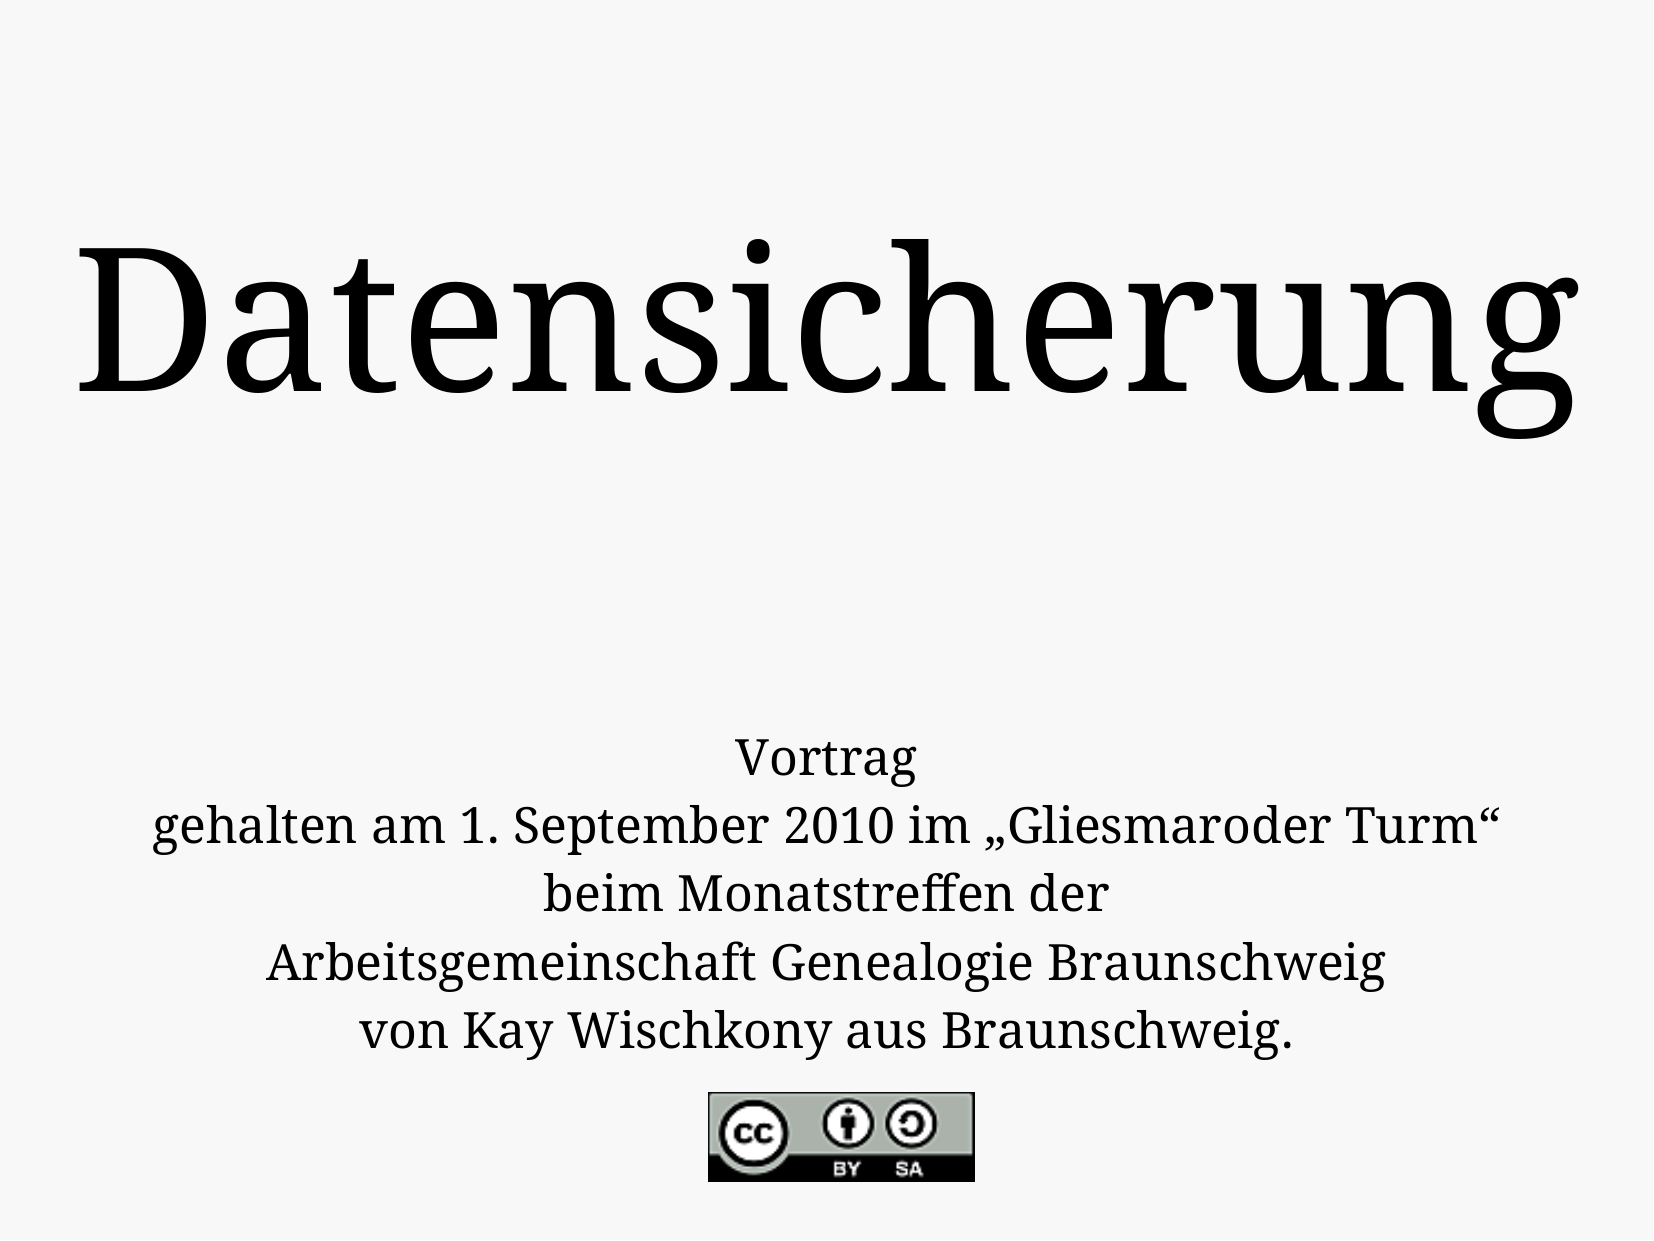

Datensicherung
Vortrag
gehalten am 1. September 2010 im „Gliesmaroder Turm“
beim Monatstreffen der
Arbeitsgemeinschaft Genealogie Braunschweig
von Kay Wischkony aus Braunschweig.